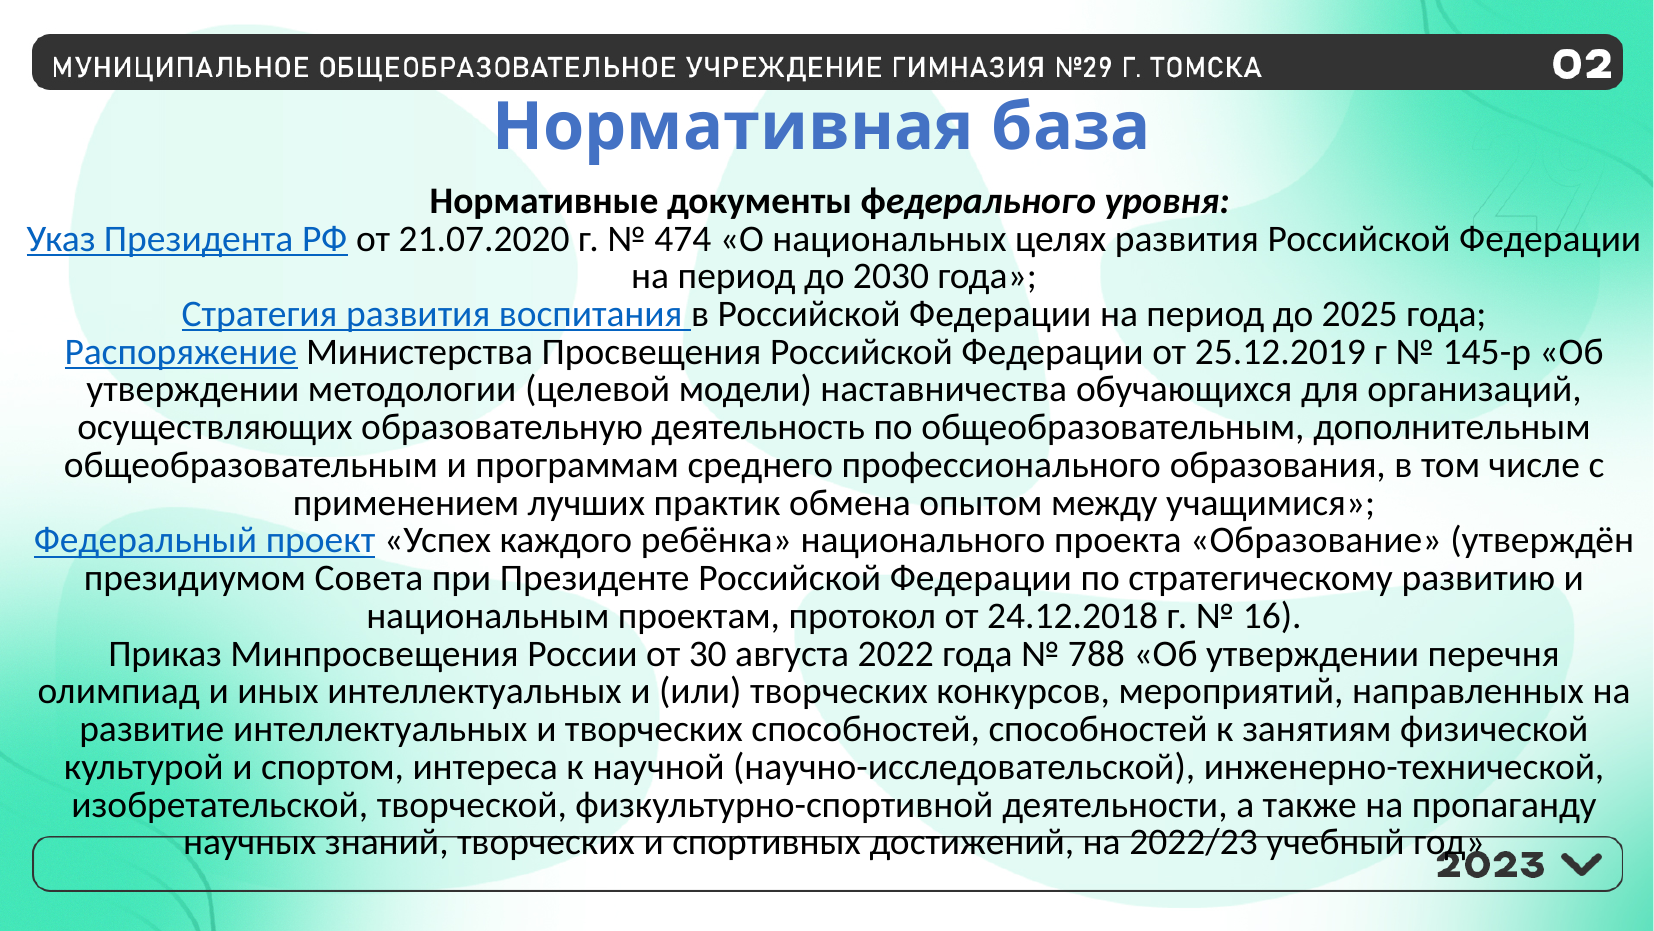

#
Нормативная база
Нормативные документы федерального уровня:
Указ Президента РФ от 21.07.2020 г. № 474 «О национальных целях развития Российской Федерации на период до 2030 года»;
Стратегия развития воспитания в Российской Федерации на период до 2025 года;
Распоряжение Министерства Просвещения Российской Федерации от 25.12.2019 г № 145-р «Об утверждении методологии (целевой модели) наставничества обучающихся для организаций, осуществляющих образовательную деятельность по общеобразовательным, дополнительным общеобразовательным и программам среднего профессионального образования, в том числе с применением лучших практик обмена опытом между учащимися»;
Федеральный проект «Успех каждого ребёнка» национального проекта «Образование» (утверждён президиумом Совета при Президенте Российской Федерации по стратегическому развитию и национальным проектам, протокол от 24.12.2018 г. № 16).
Приказ Минпросвещения России от 30 августа 2022 года № 788 «Об утверждении перечня олимпиад и иных интеллектуальных и (или) творческих конкурсов, мероприятий, направленных на развитие интеллектуальных и творческих способностей, способностей к занятиям физической культурой и спортом, интереса к научной (научно-исследовательской), инженерно-технической, изобретательской, творческой, физкультурно-спортивной деятельности, а также на пропаганду научных знаний, творческих и спортивных достижений, на 2022/23 учебный год»